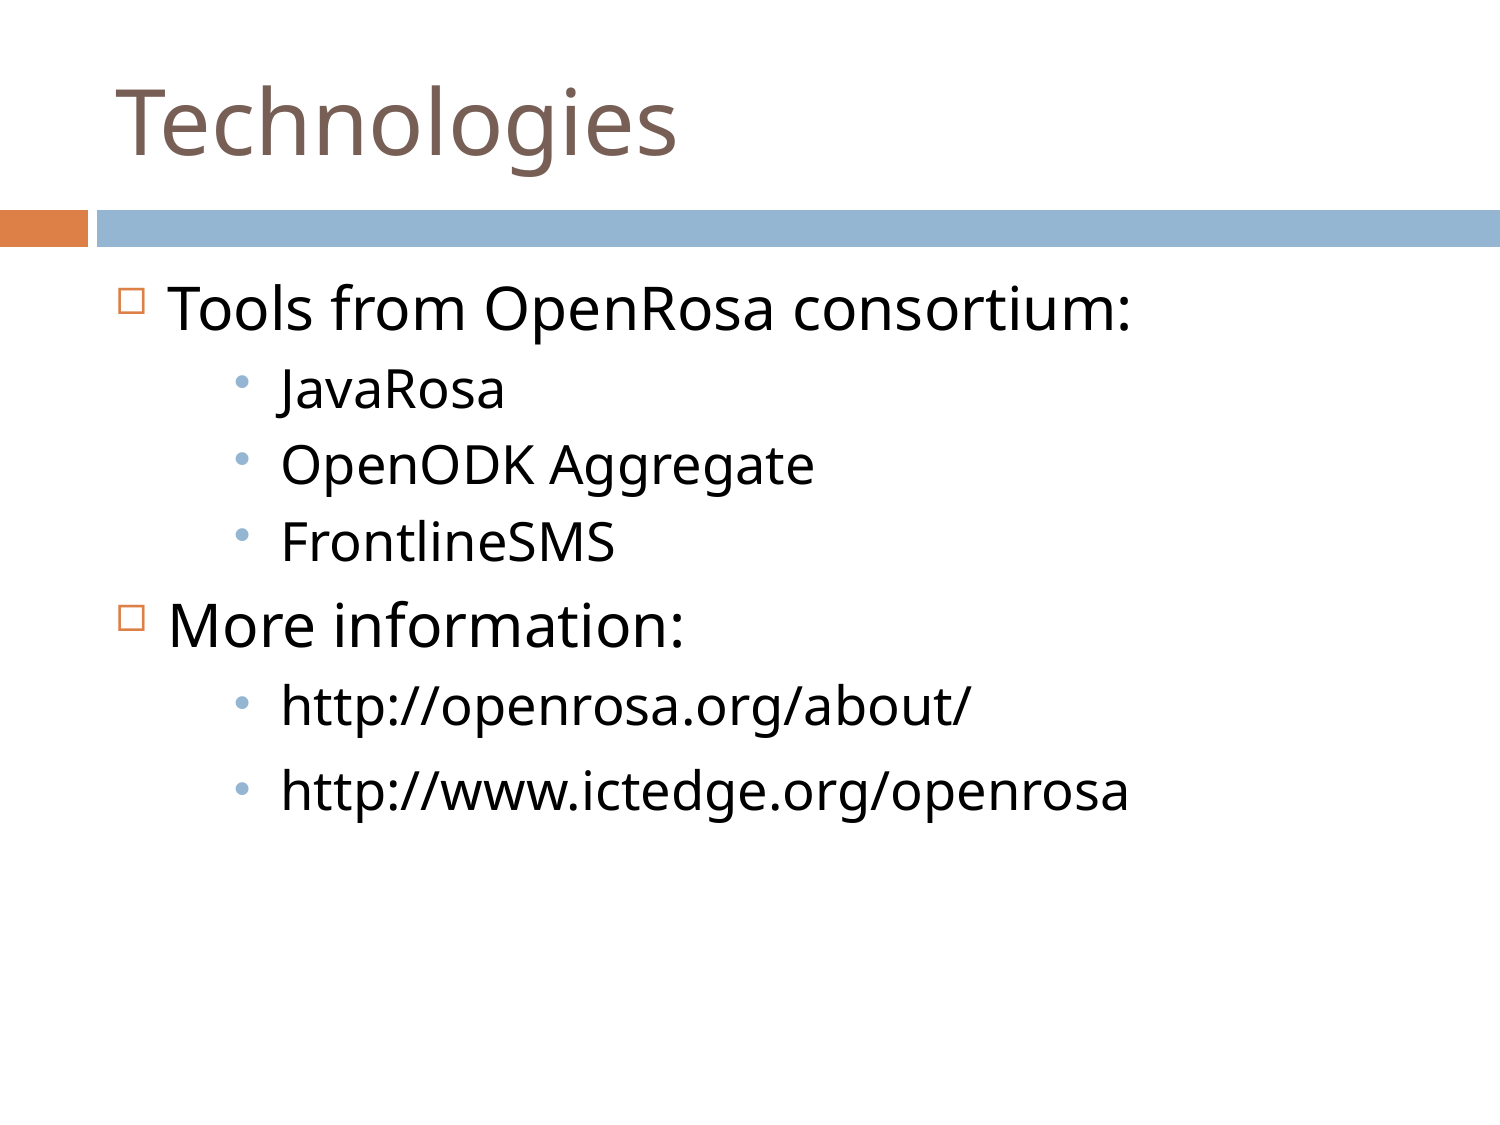

# Technologies
Tools from OpenRosa consortium:
JavaRosa
OpenODK Aggregate
FrontlineSMS
More information:
http://openrosa.org/about/
http://www.ictedge.org/openrosa